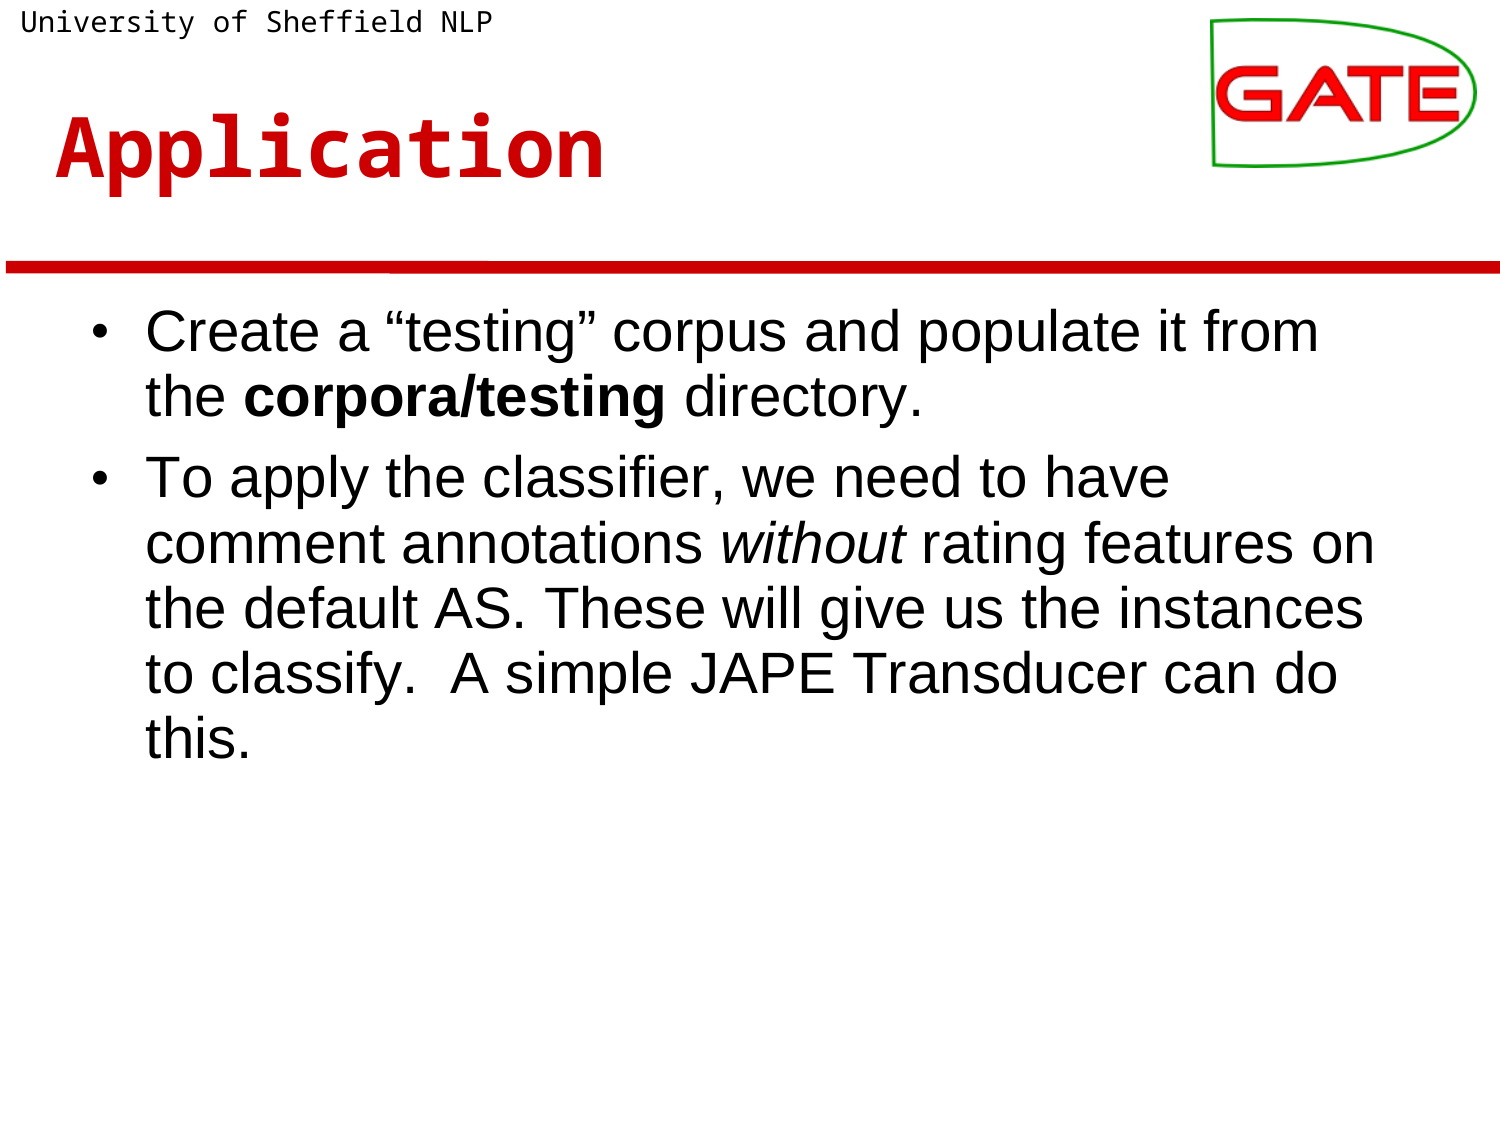

# Application
Create a “testing” corpus and populate it from the corpora/testing directory.
To apply the classifier, we need to have comment annotations without rating features on the default AS. These will give us the instances to classify. A simple JAPE Transducer can do this.